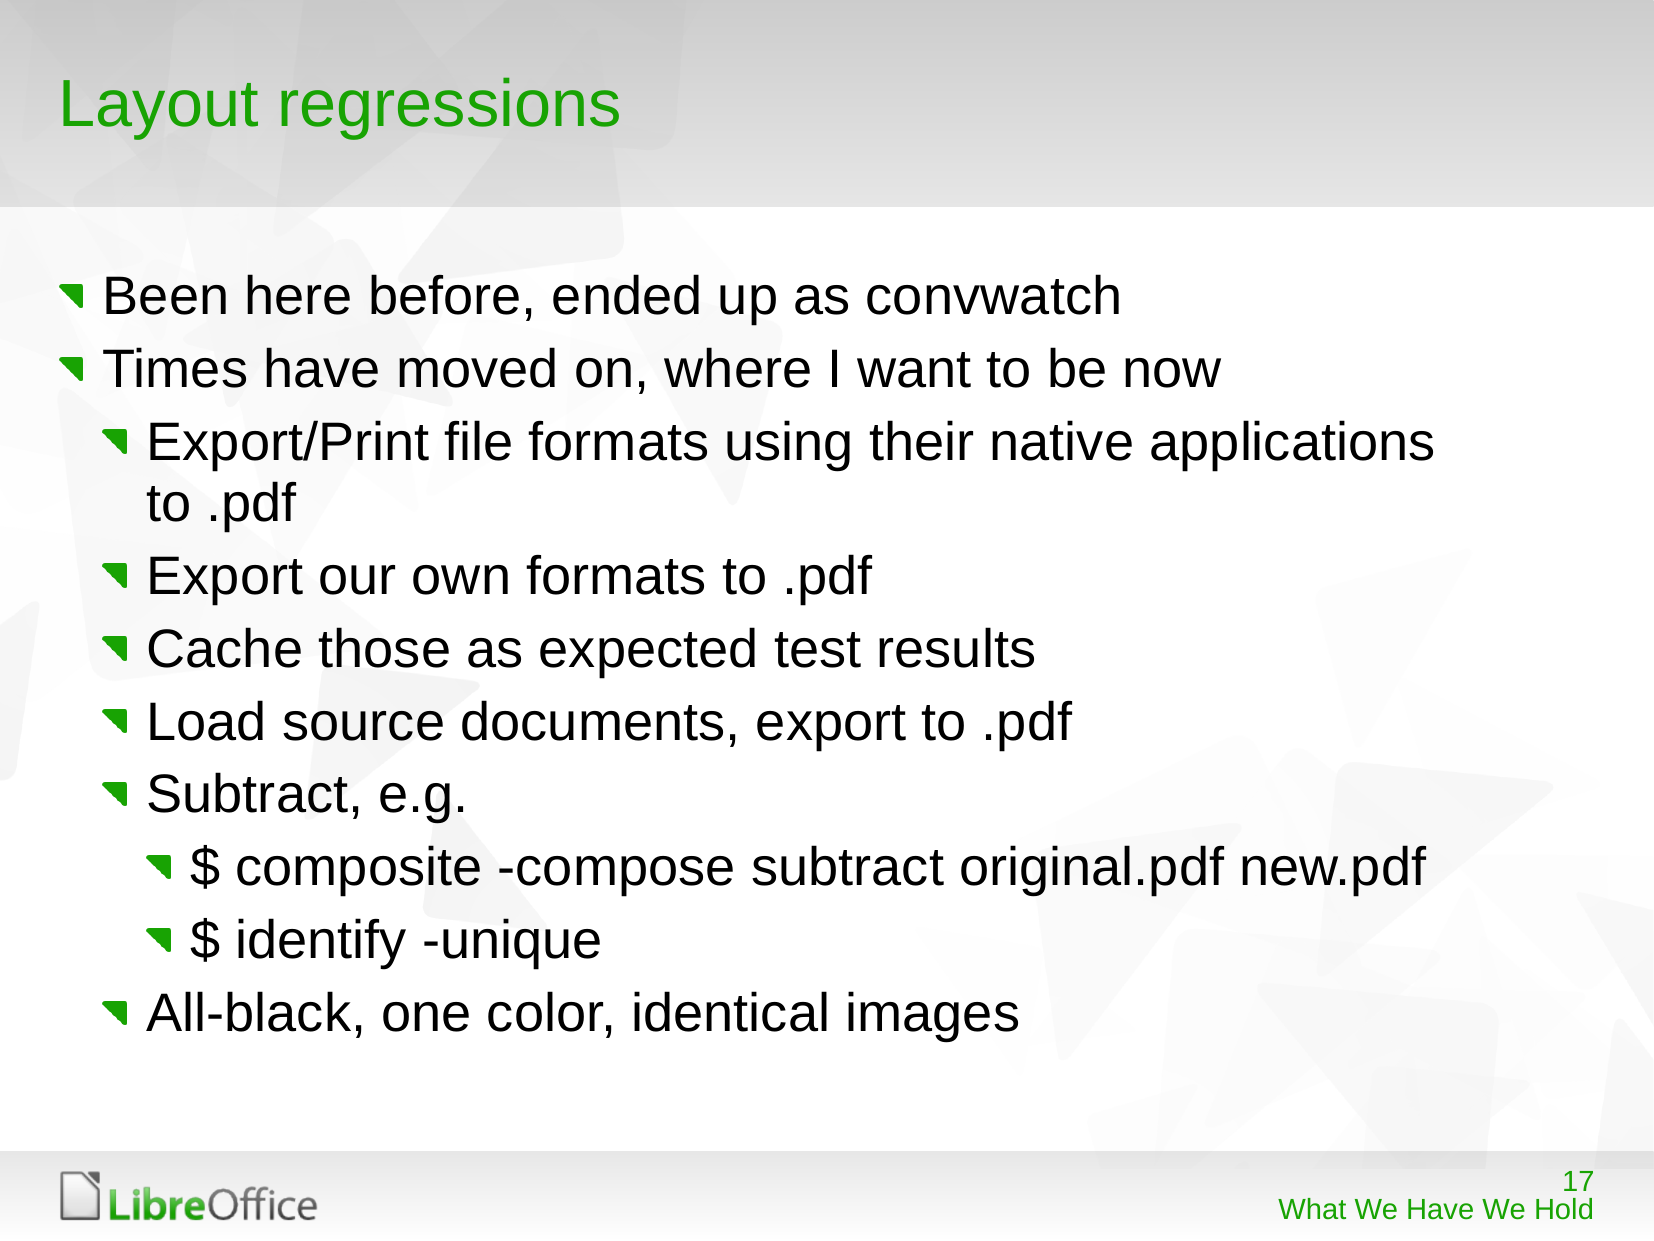

# Layout regressions
Been here before, ended up as convwatch
Times have moved on, where I want to be now
Export/Print file formats using their native applications to .pdf
Export our own formats to .pdf
Cache those as expected test results
Load source documents, export to .pdf
Subtract, e.g.
$ composite -compose subtract original.pdf new.pdf
$ identify -unique
All-black, one color, identical images
17
What We Have We Hold